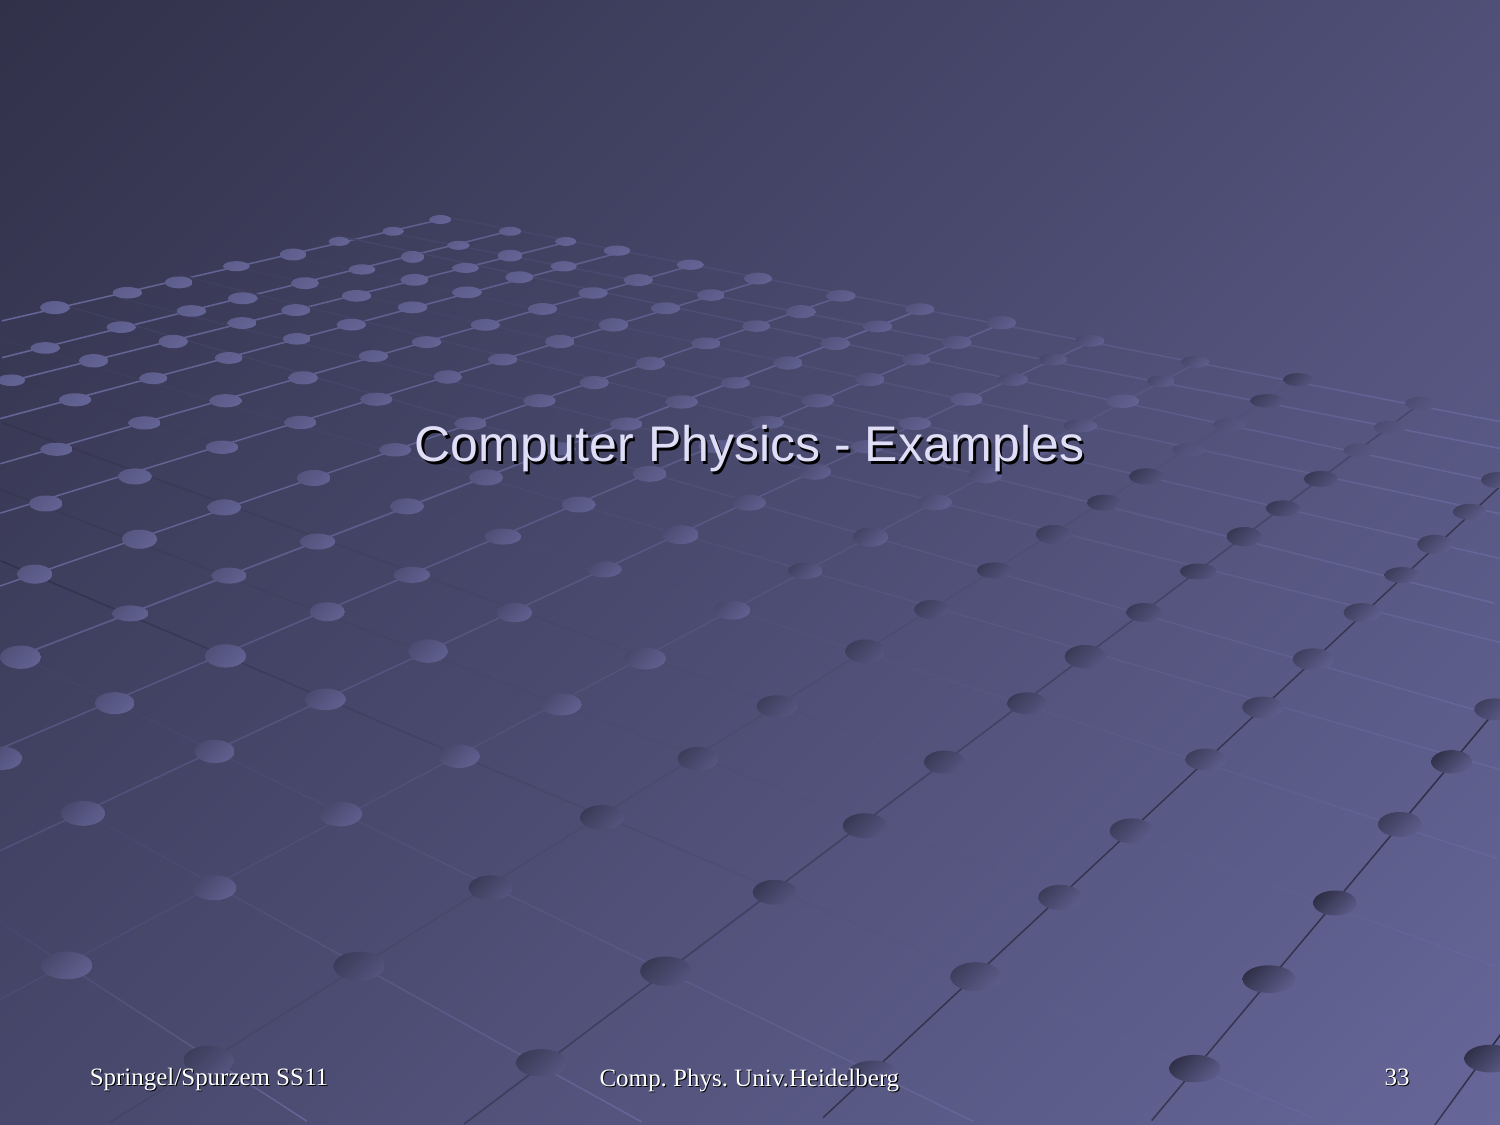

# Computer Physics - Examples
33
AstroGrid-D Meeting